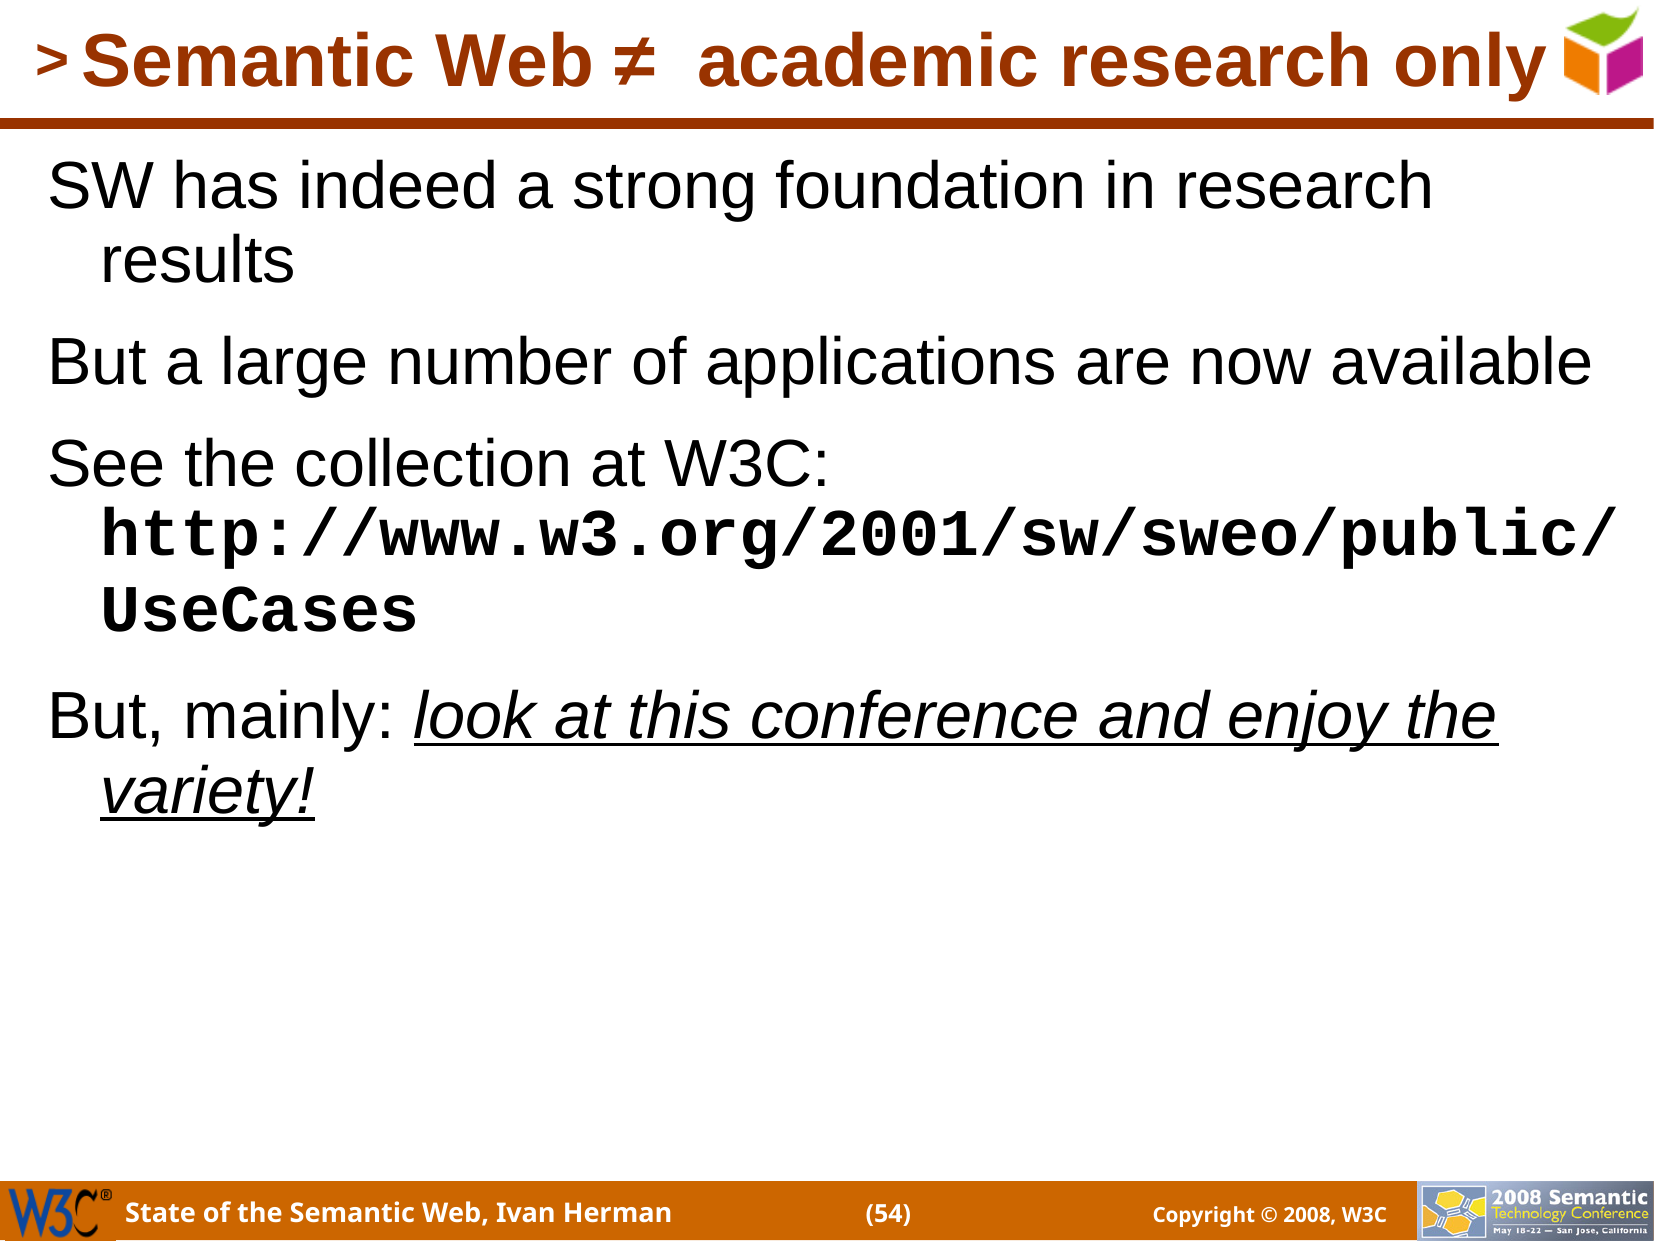

# Semantic Web ≠ academic research only
SW has indeed a strong foundation in research results
But a large number of applications are now available
See the collection at W3C: http://www.w3.org/2001/sw/sweo/public/UseCases
But, mainly: look at this conference and enjoy the variety!